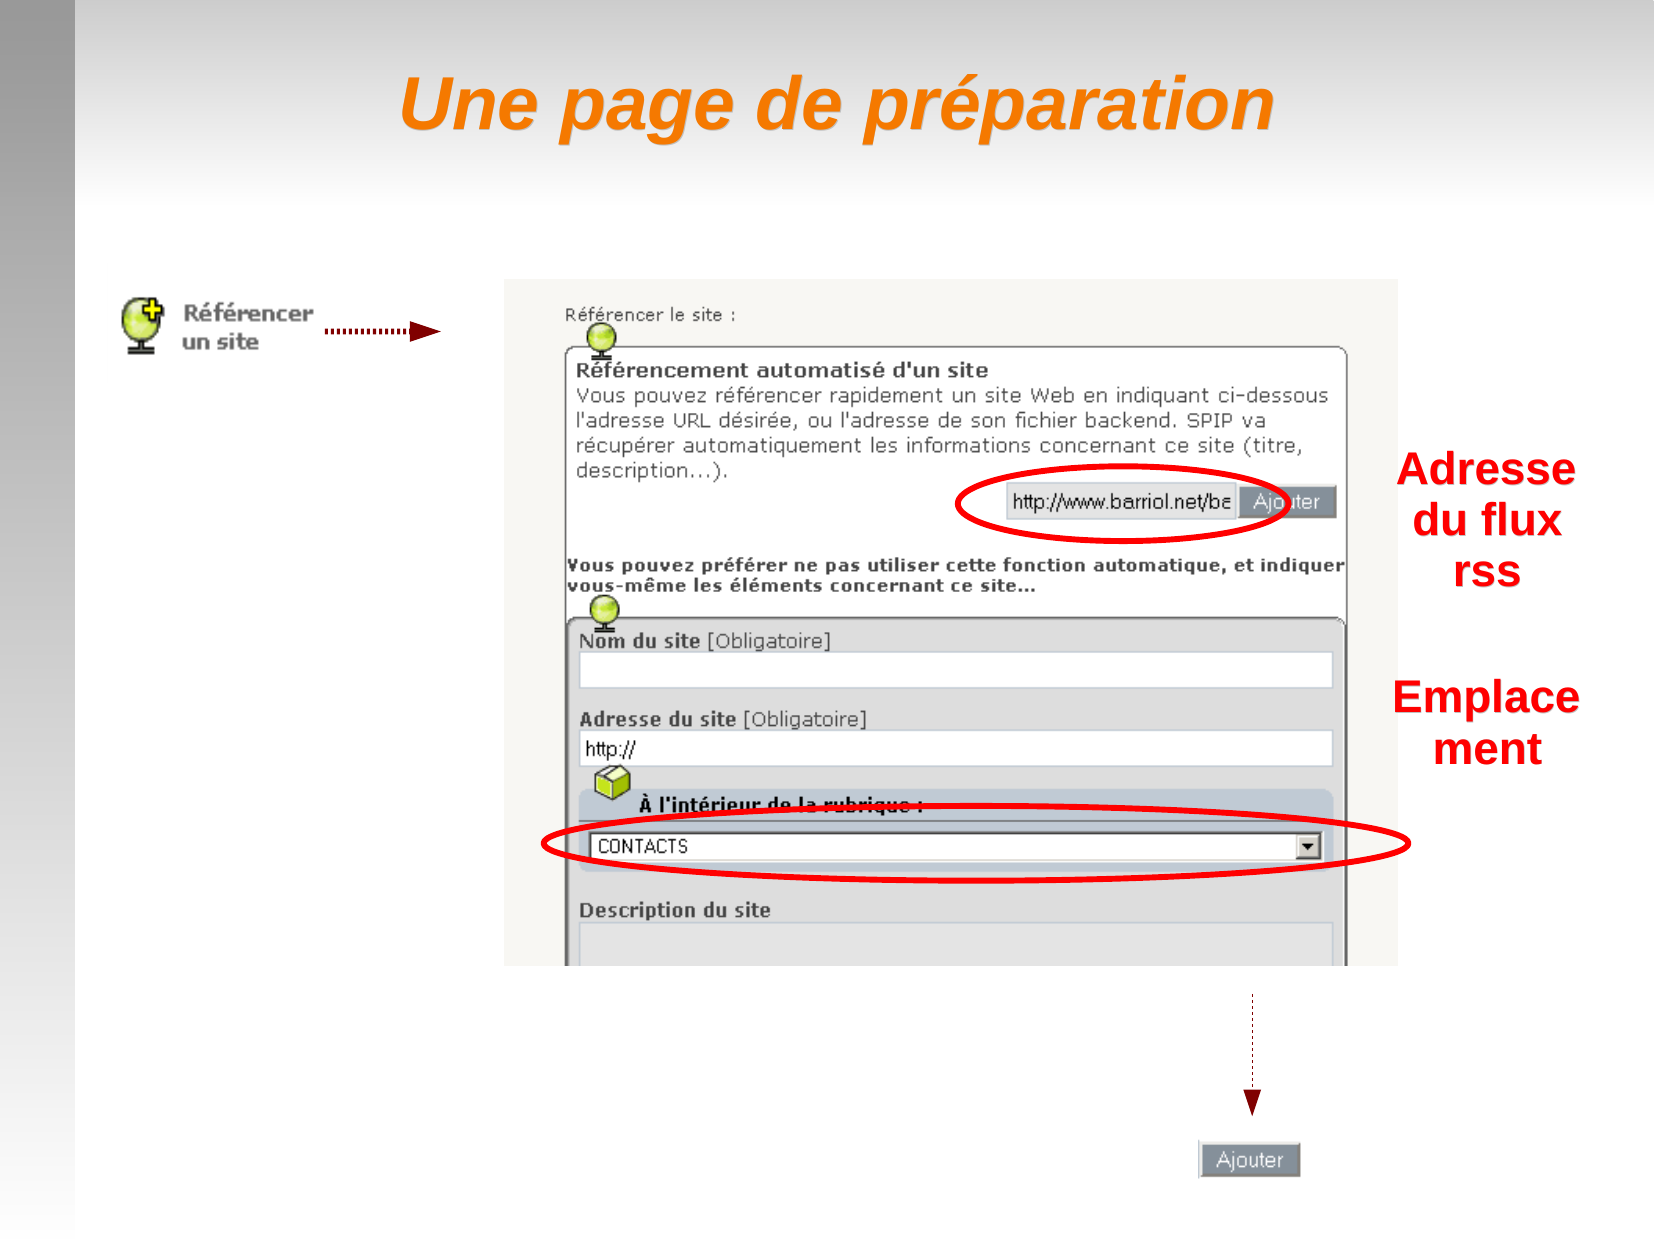

# Une page de préparation
Adresse du flux rss
Emplacement